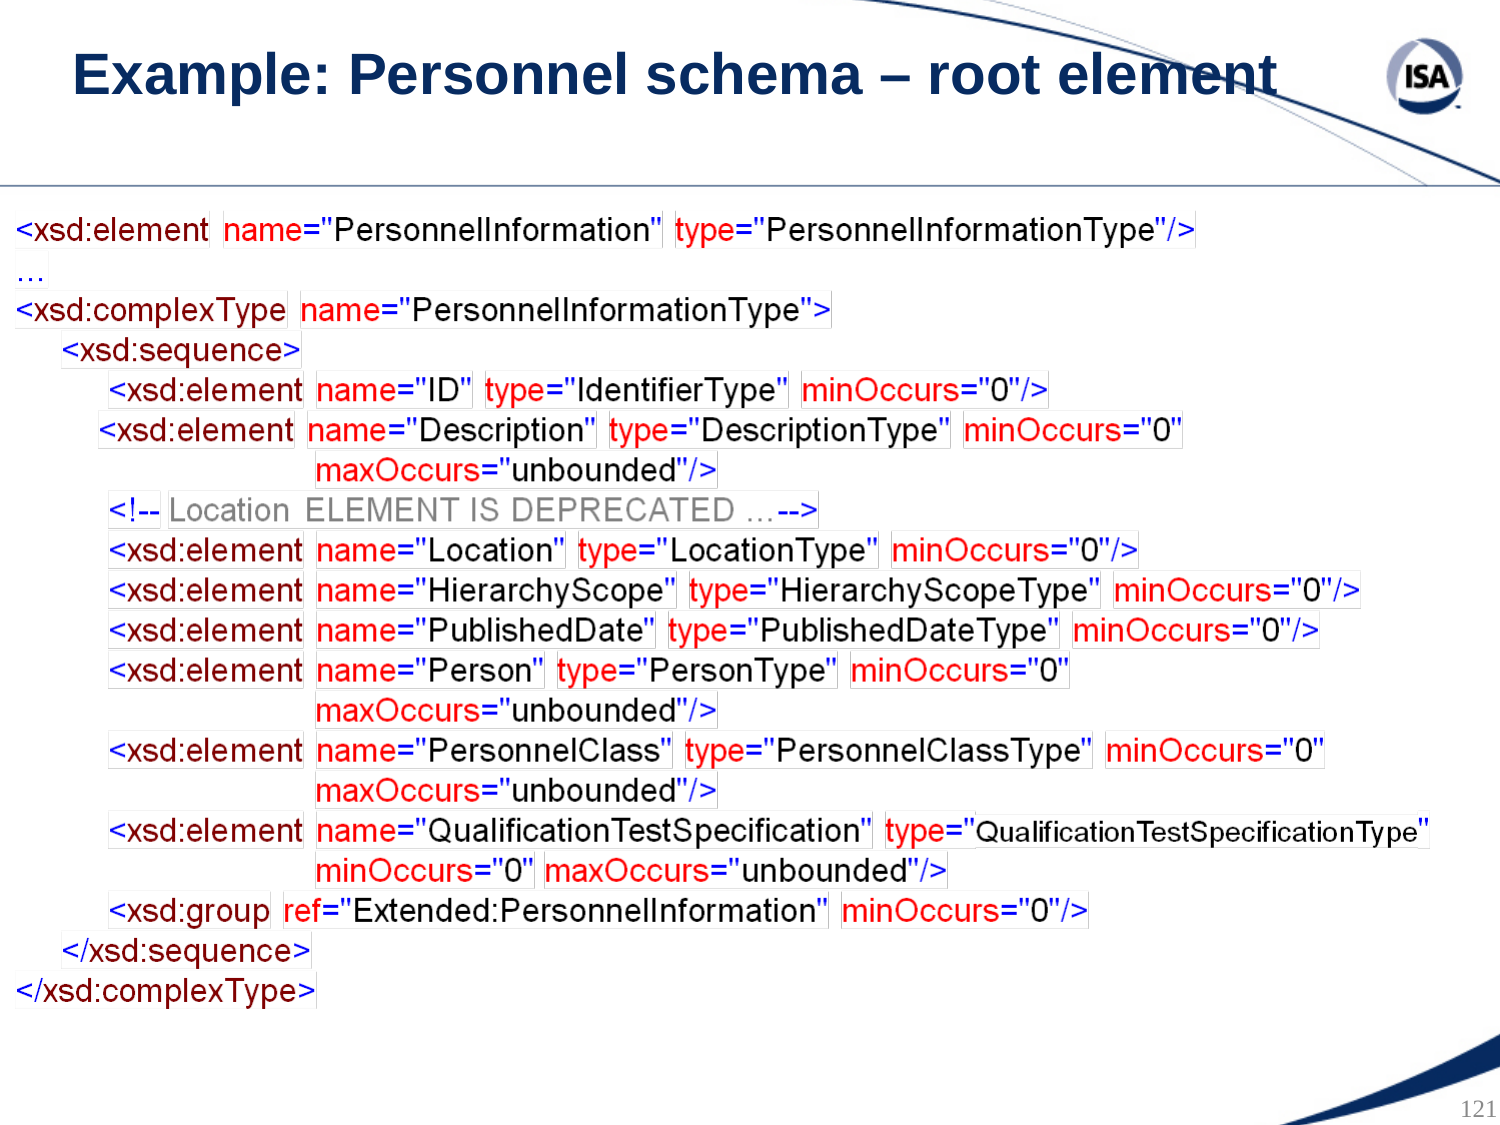

# Example: Personnel schema – root element